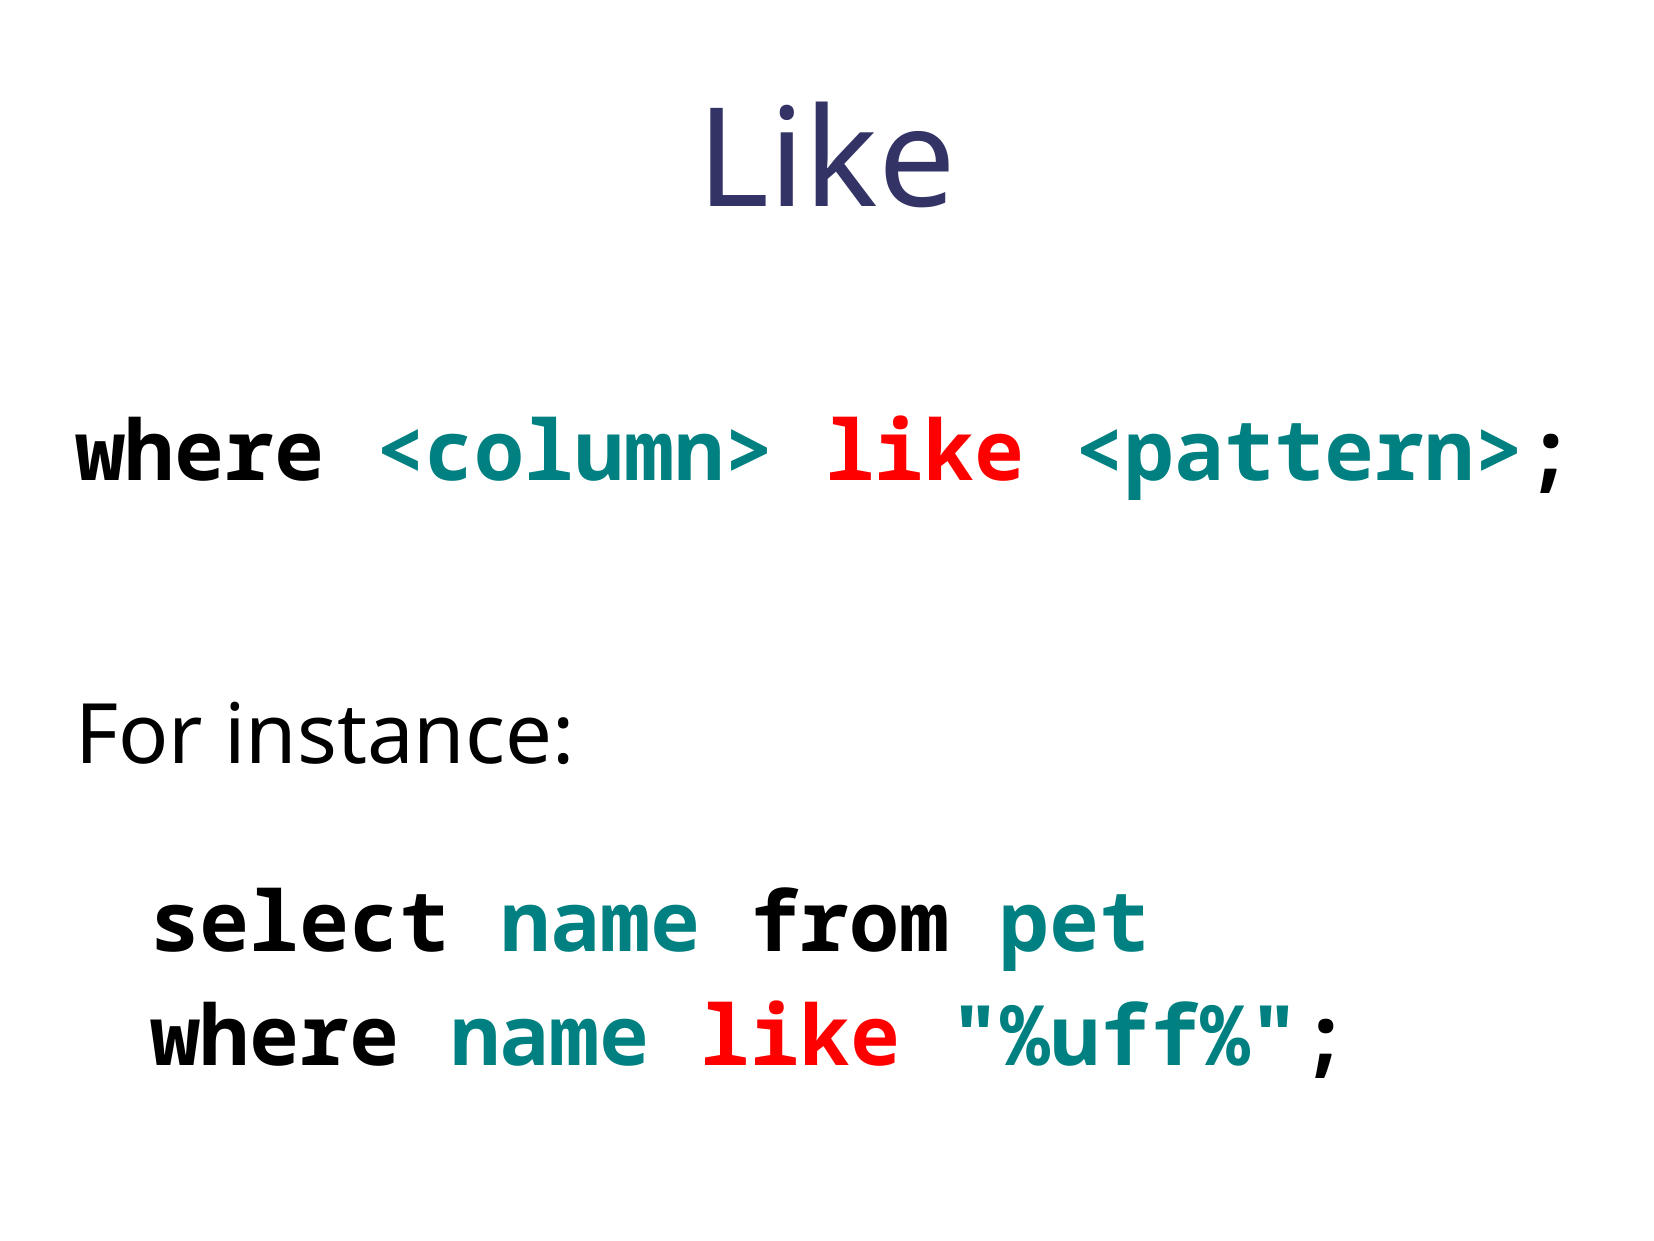

# Like
where <column> like <pattern>;
For instance:
select name from pet
where name like "%uff%";